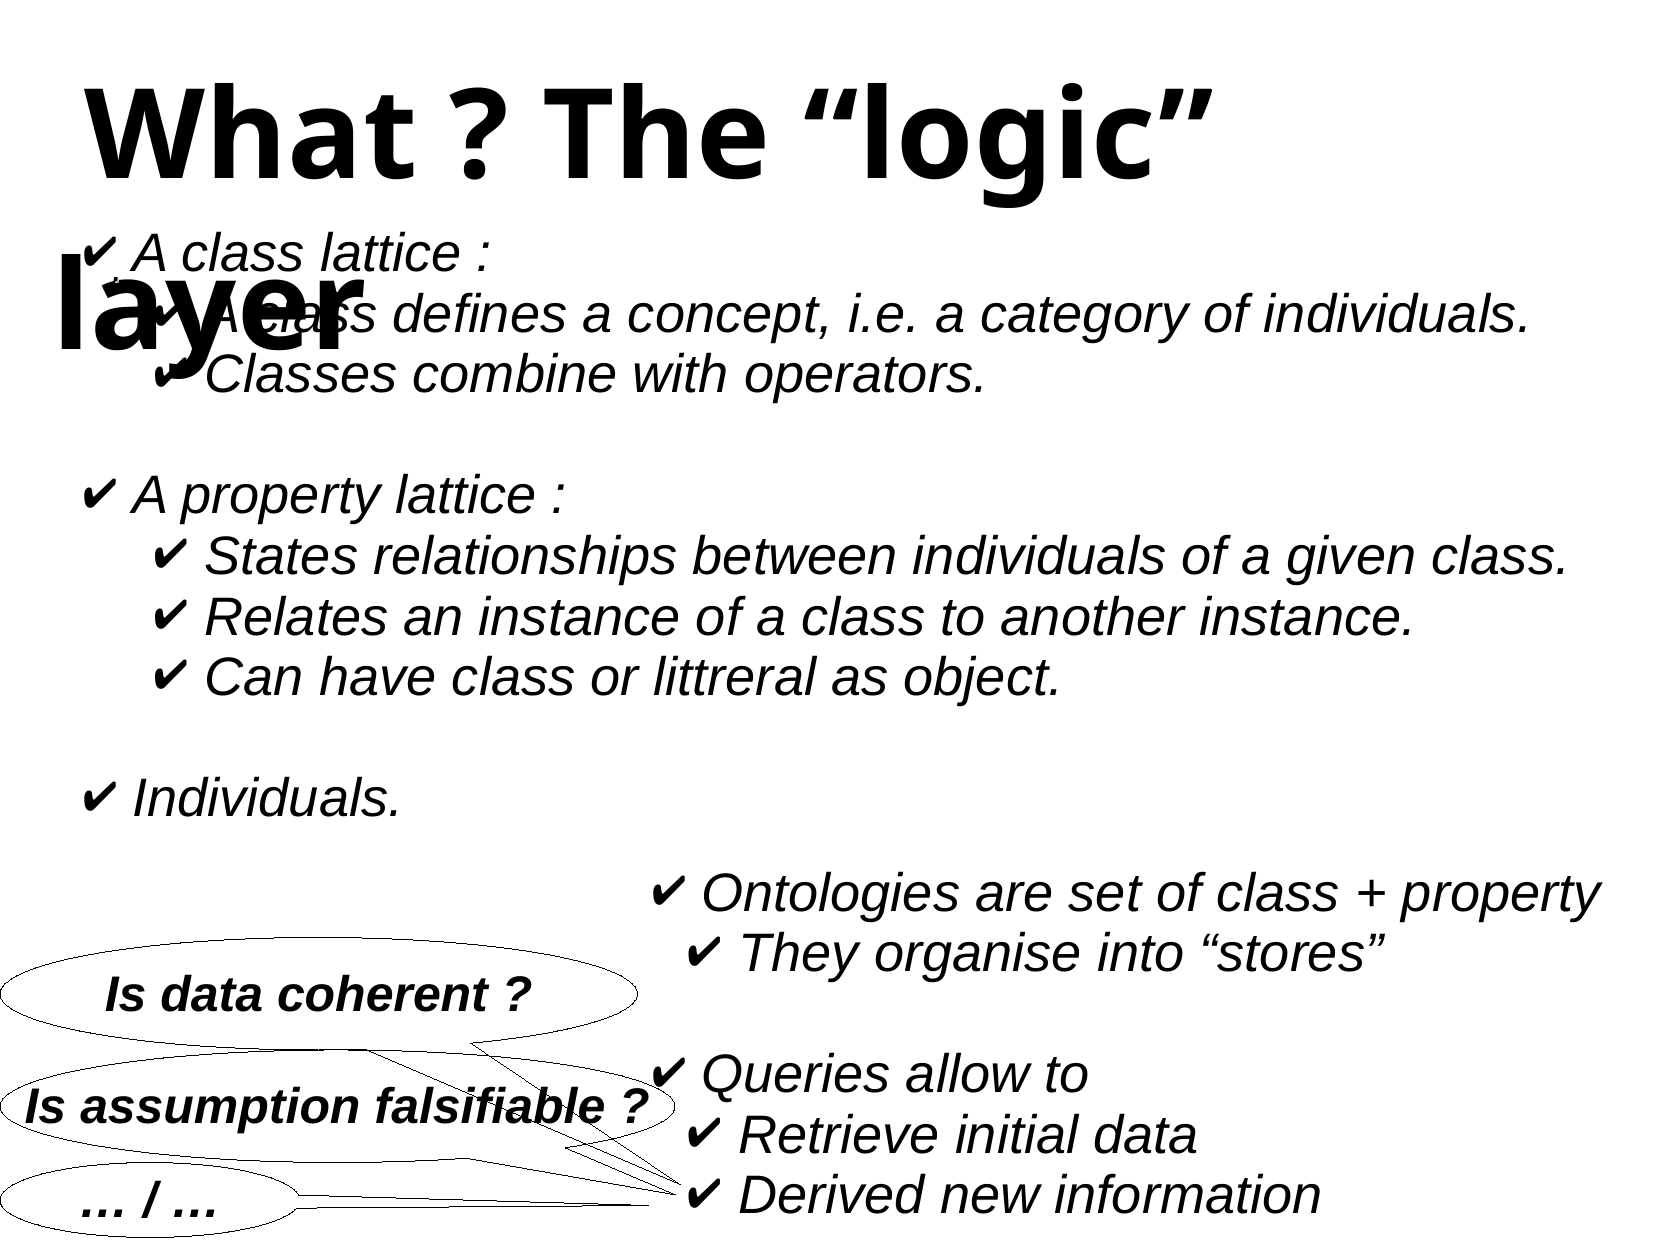

What ? The “logic” layer
 A class lattice :
 A class defines a concept, i.e. a category of individuals.
 Classes combine with operators.
 A property lattice :
 States relationships between individuals of a given class.
 Relates an instance of a class to another instance.
 Can have class or littreral as object.
 Individuals.
 .
 Ontologies are set of class + property
 They organise into “stores”
 Queries allow to
 Retrieve initial data
 Derived new information
Is data coherent ?
Is assumption falsifiable ?
… / …